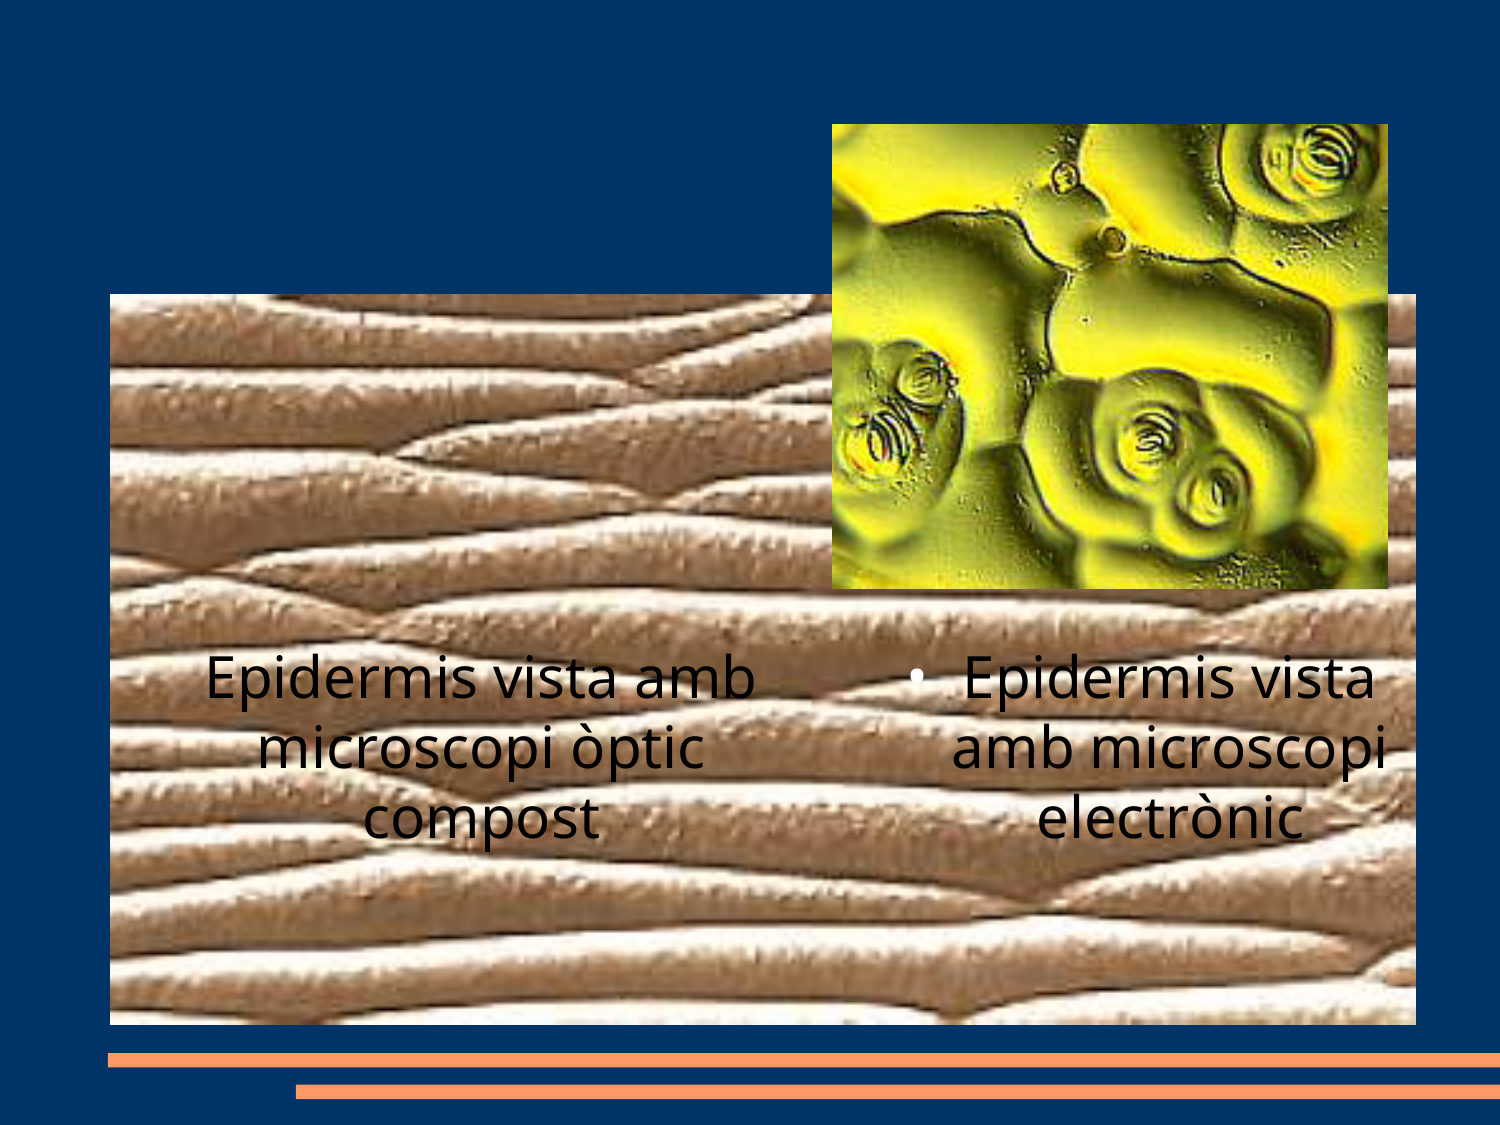

# Epidermis vista amb microscopi òptic compost
Epidermis vista amb microscopi electrònic